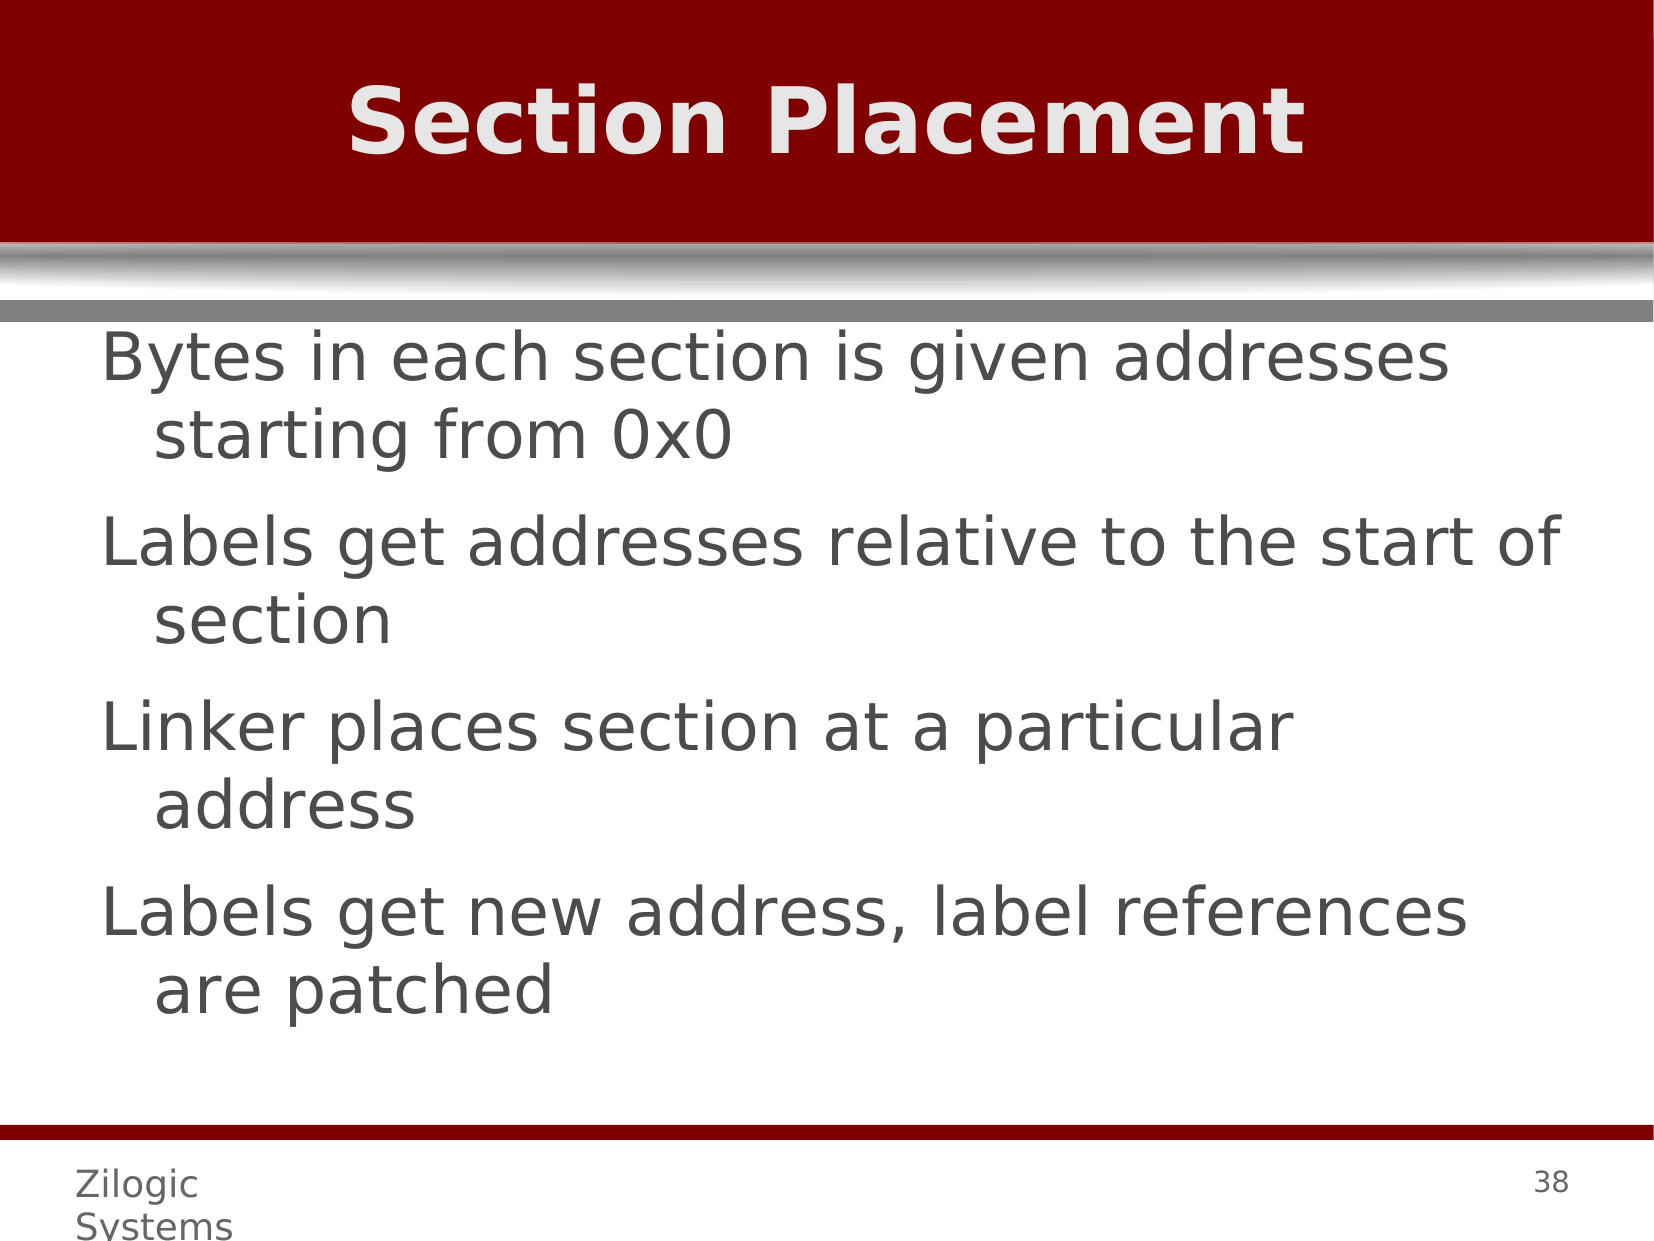

# Section Placement
Bytes in each section is given addresses starting from 0x0
Labels get addresses relative to the start of section
Linker places section at a particular address
Labels get new address, label references are patched
38